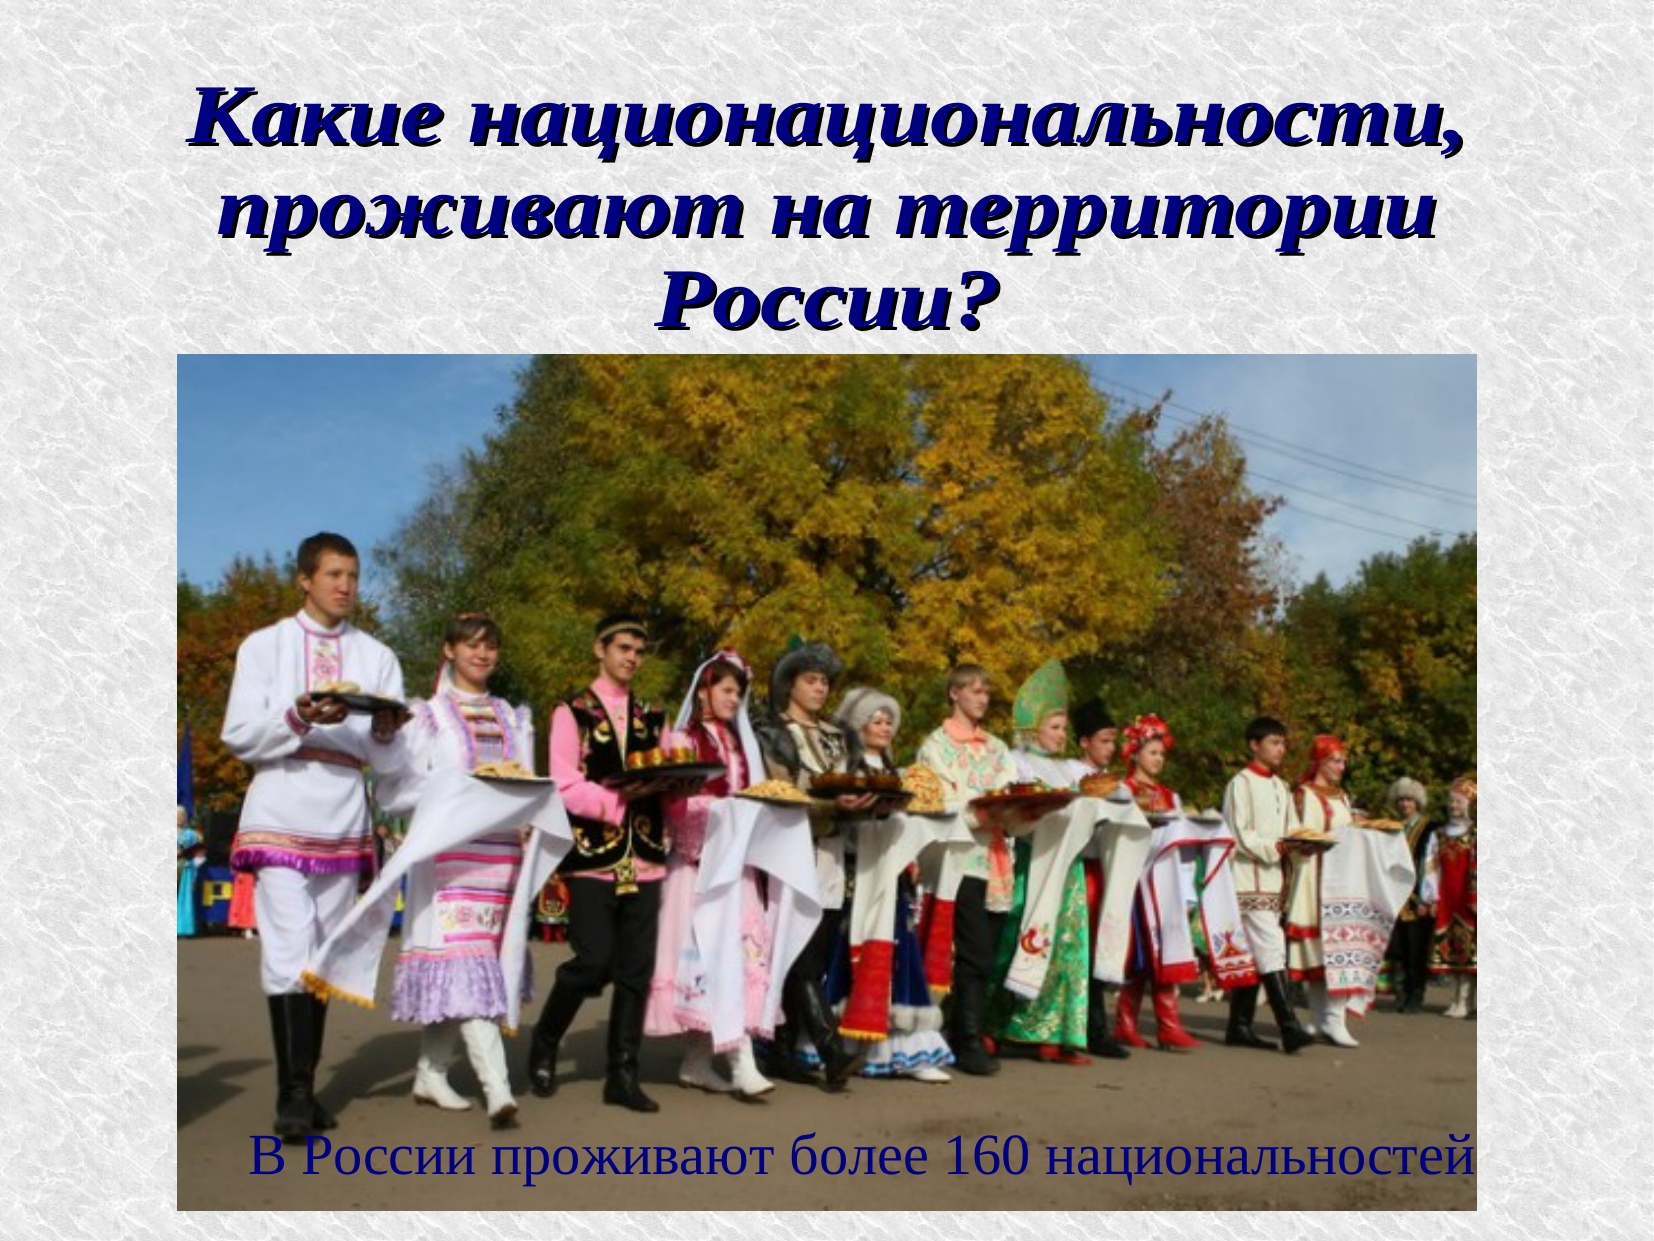

# Какие национациональности, проживают на территории России?
В России проживают более 160 национальностей